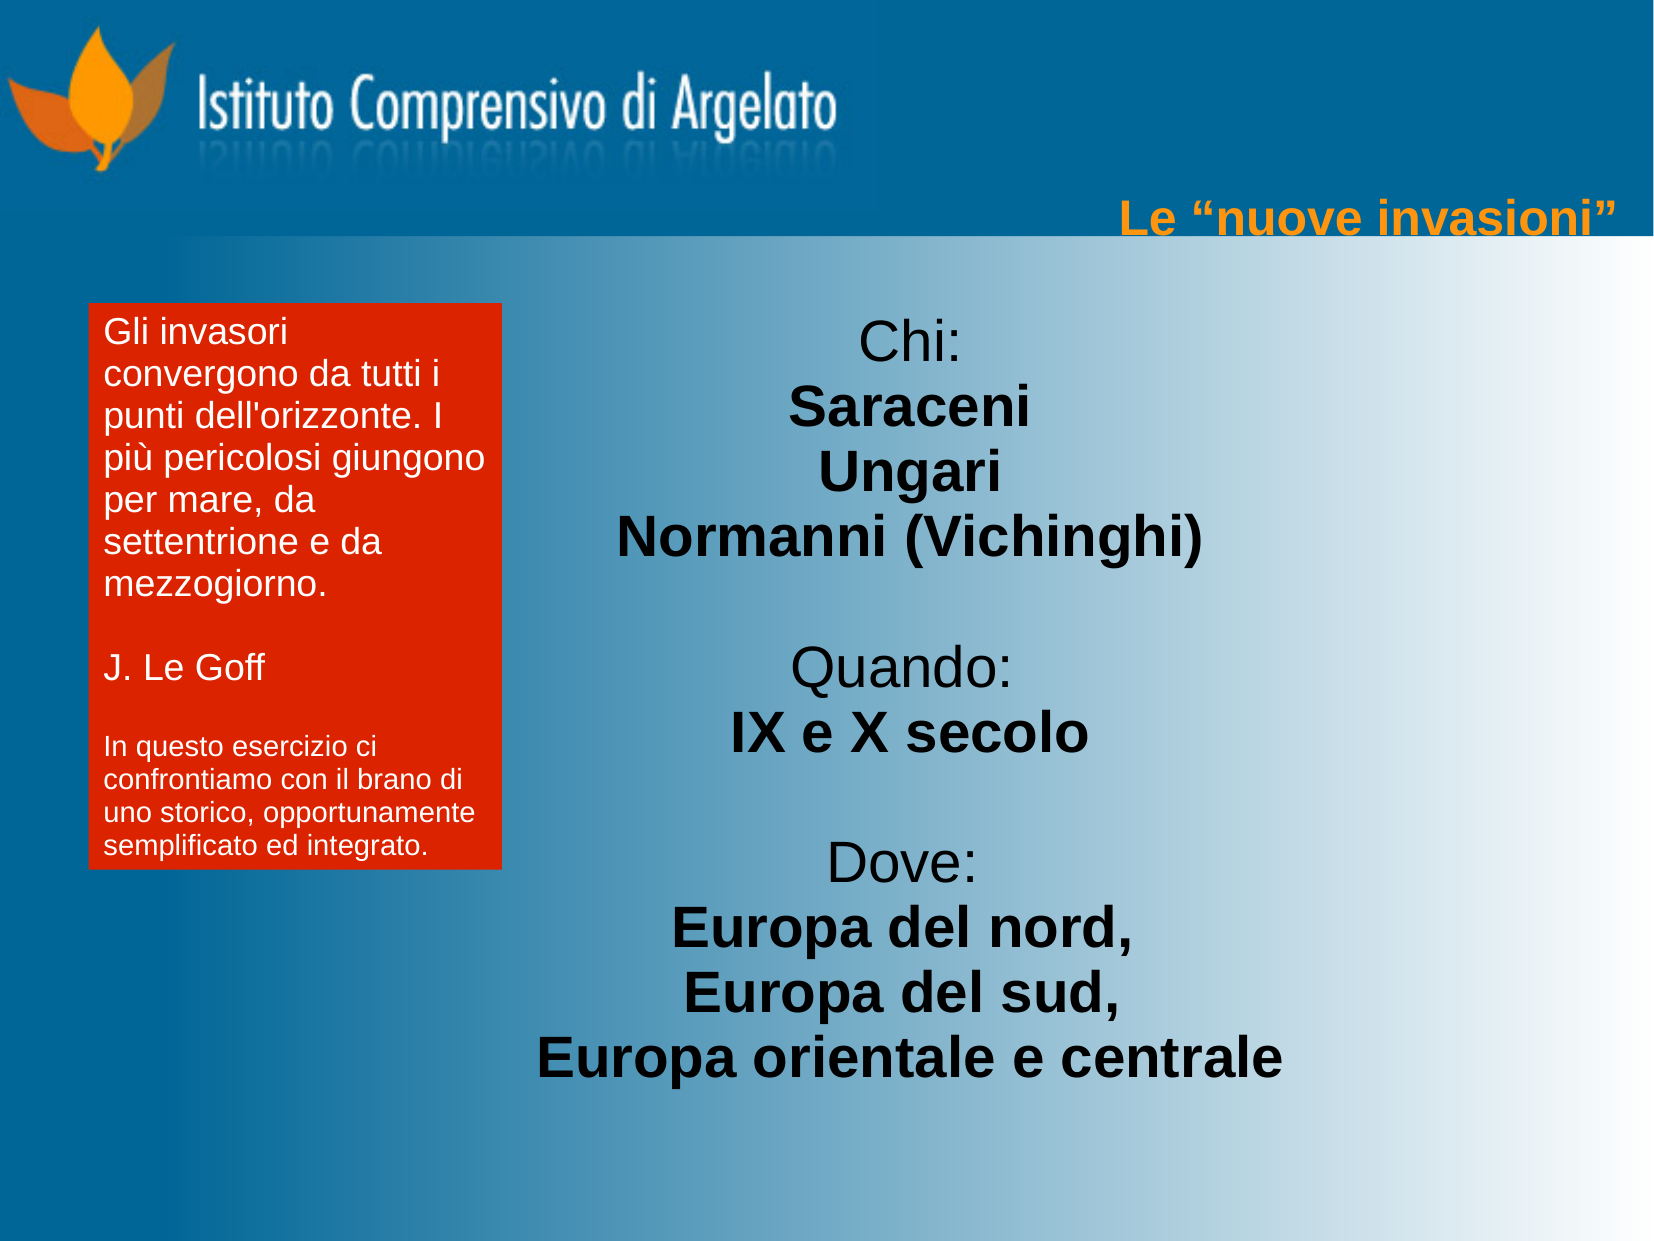

# Le “nuove invasioni”
Chi:
Saraceni
Ungari
Normanni (Vichinghi)
Quando:
IX e X secolo
Dove:
Europa del nord,
Europa del sud,
Europa orientale e centrale
Gli invasori convergono da tutti i punti dell'orizzonte. I più pericolosi giungono per mare, da settentrione e da mezzogiorno.
J. Le Goff
In questo esercizio ci confrontiamo con il brano di uno storico, opportunamente semplificato ed integrato.